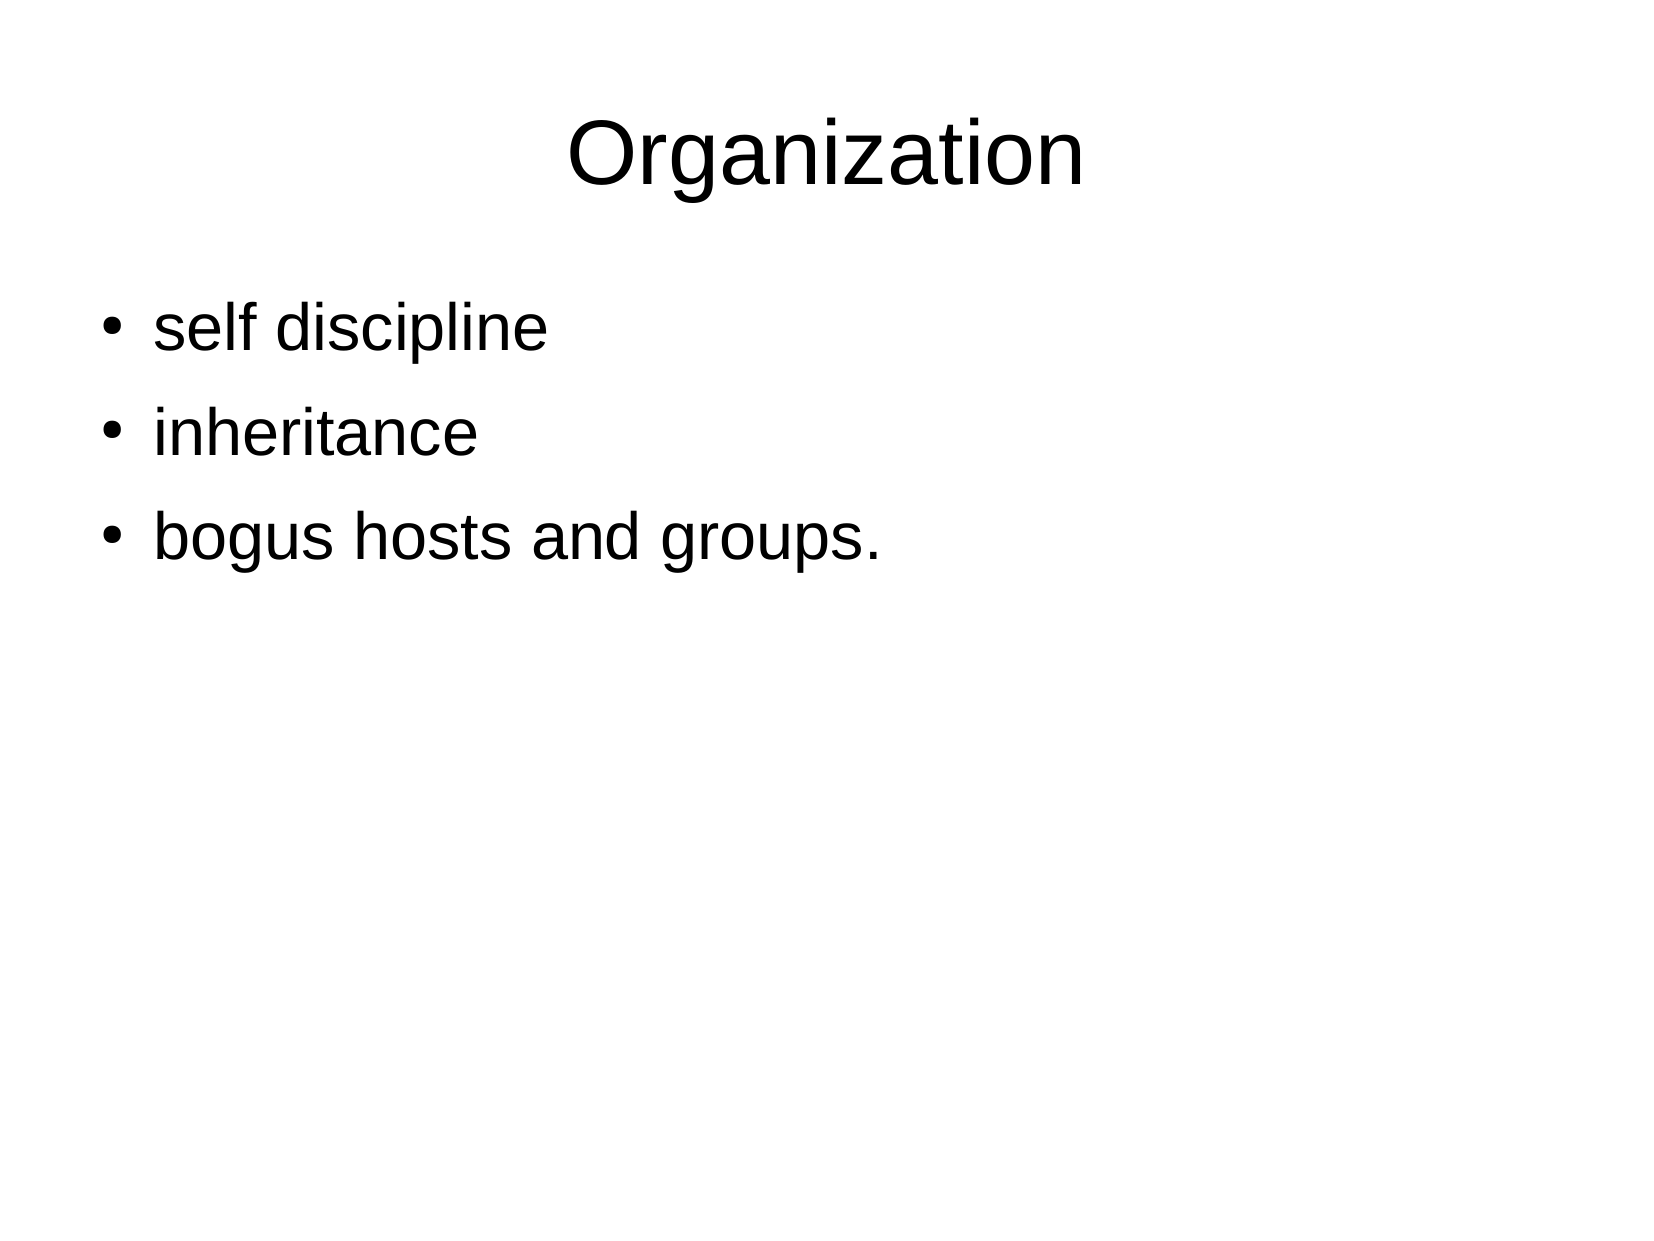

# Organization
self discipline
inheritance
bogus hosts and groups.